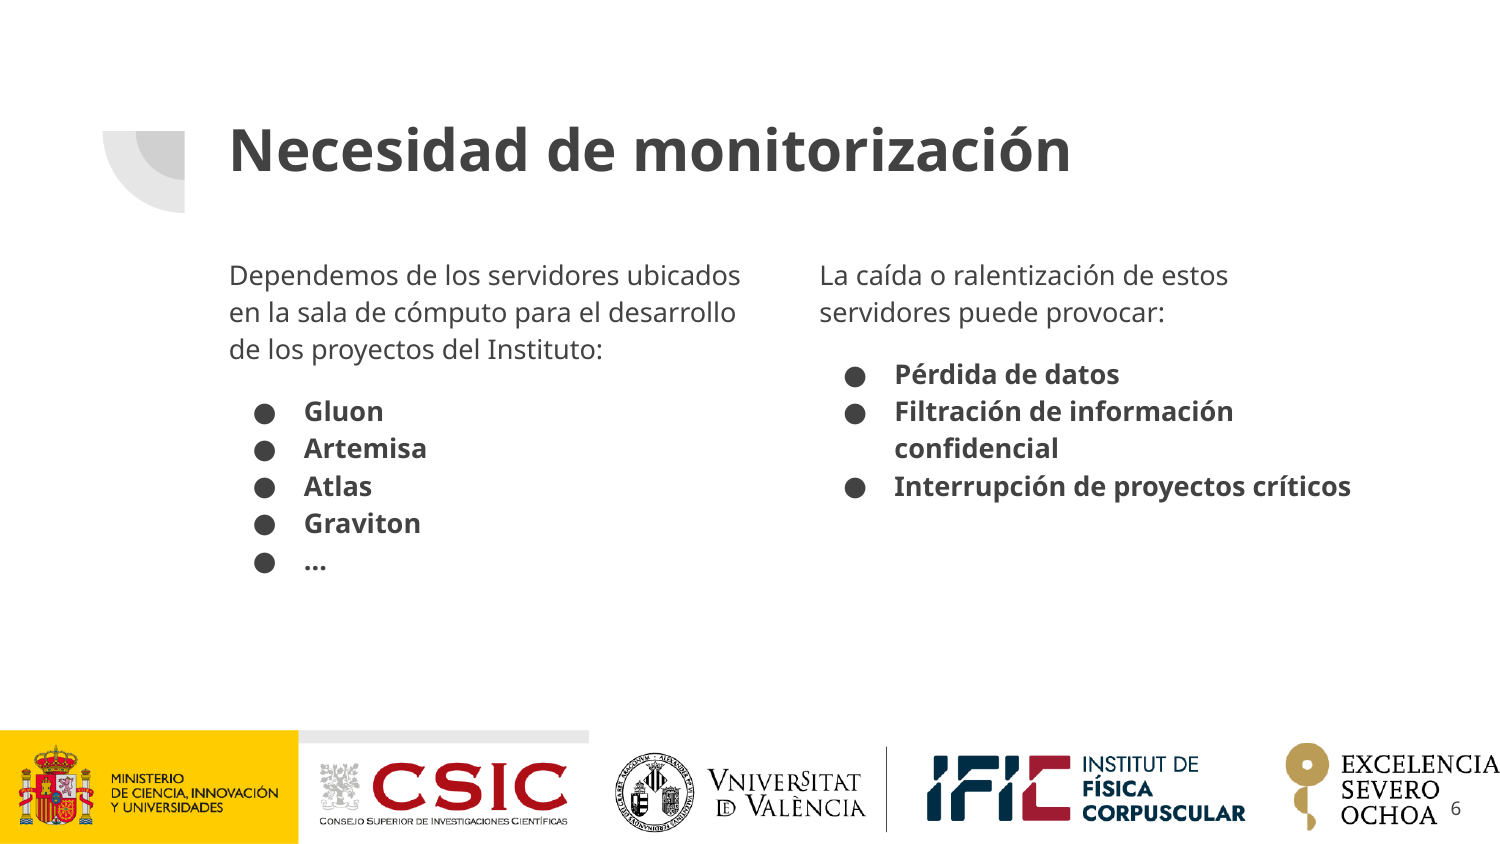

# Necesidad de monitorización
La caída o ralentización de estos servidores puede provocar:
Pérdida de datos
Filtración de información confidencial
Interrupción de proyectos críticos
Dependemos de los servidores ubicados en la sala de cómputo para el desarrollo de los proyectos del Instituto:
Gluon
Artemisa
Atlas
Graviton
…